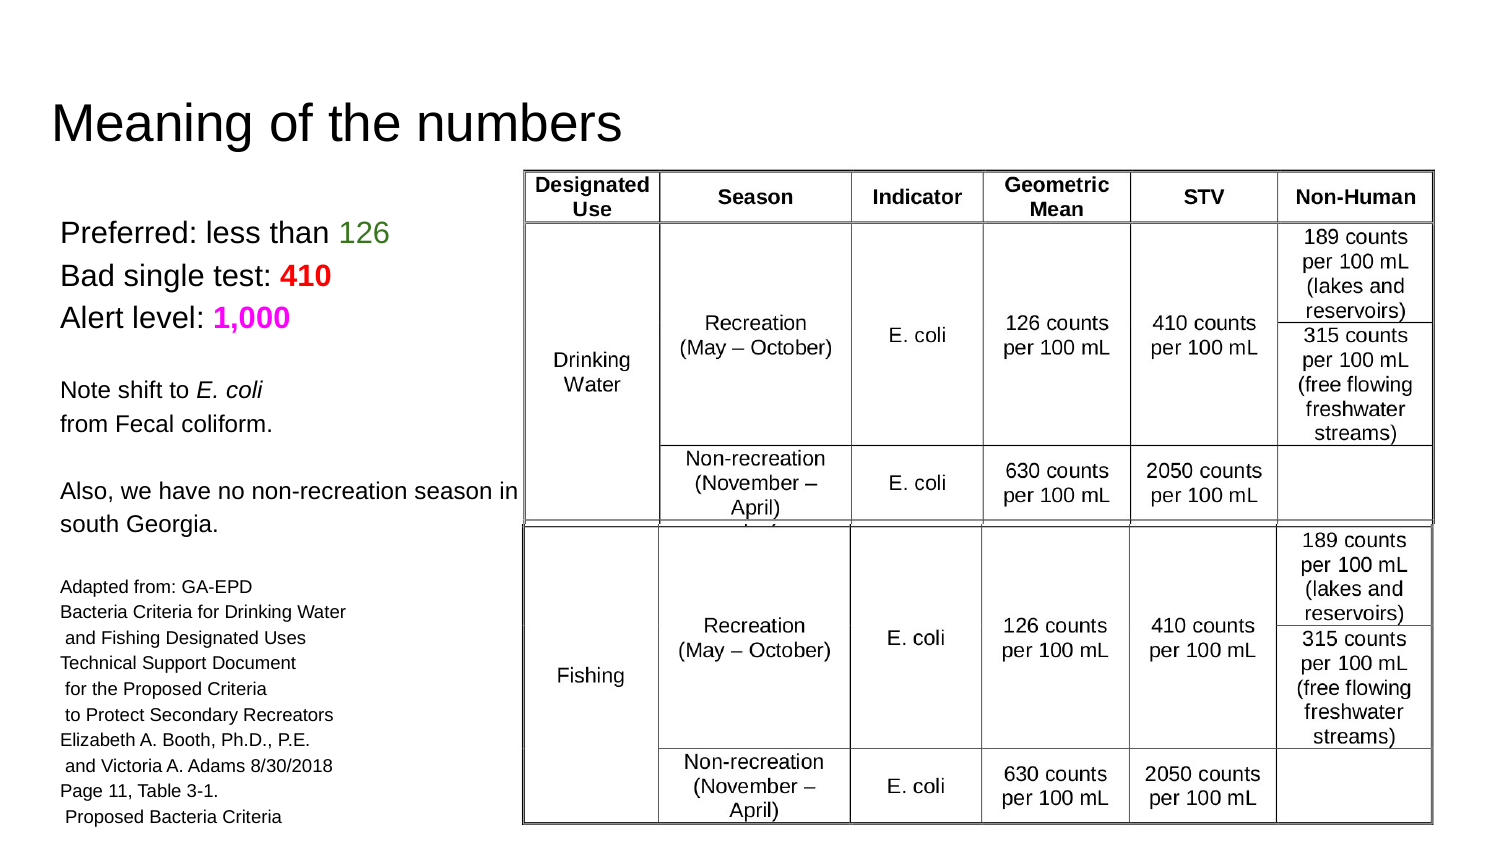

# Meaning of the numbers
Preferred: less than 126
Bad single test: 410
Alert level: 1,000
Note shift to E. coli
from Fecal coliform.
Also, we have no non-recreation season in south Georgia.
Adapted from: GA-EPD
Bacteria Criteria for Drinking Water
 and Fishing Designated Uses
Technical Support Document
 for the Proposed Criteria
 to Protect Secondary Recreators
Elizabeth A. Booth, Ph.D., P.E.
 and Victoria A. Adams 8/30/2018
Page 11, Table 3-1.
 Proposed Bacteria Criteria